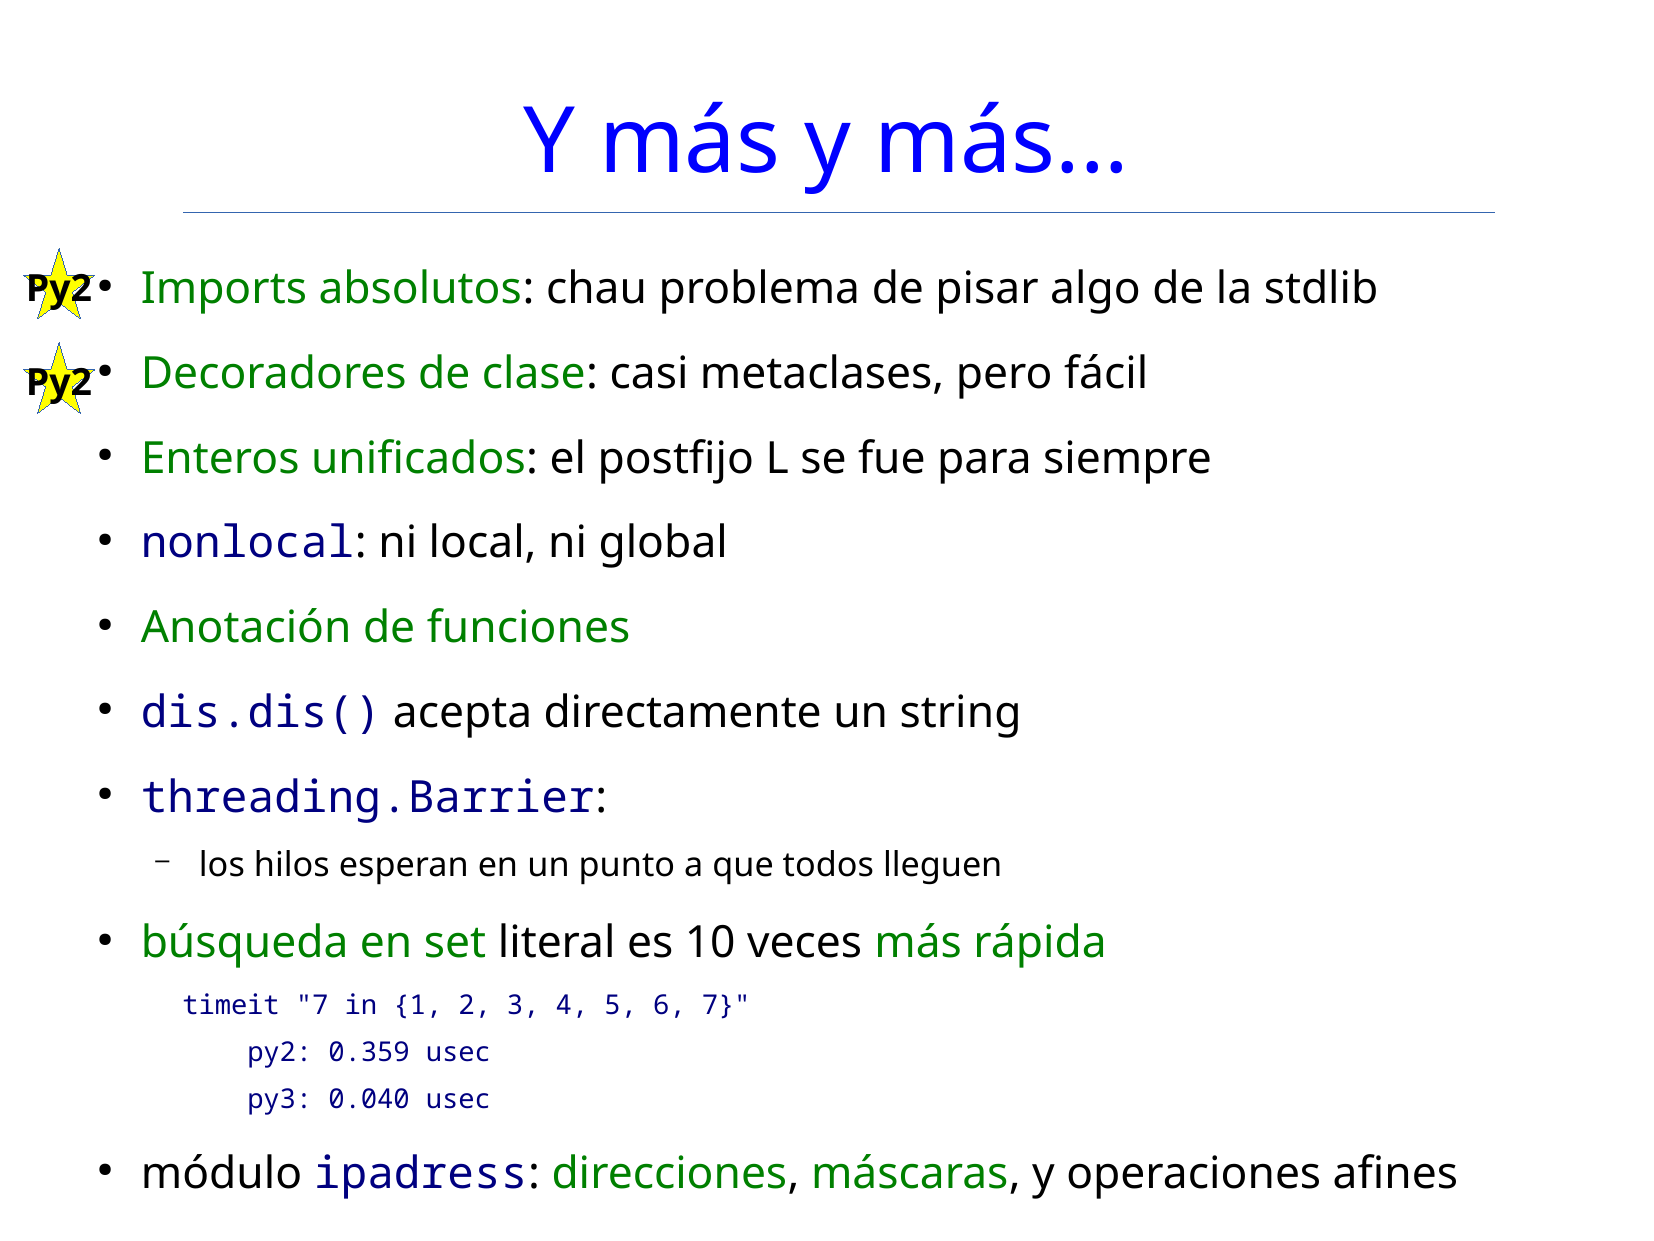

# Y más y más...
Py2
Imports absolutos: chau problema de pisar algo de la stdlib
Decoradores de clase: casi metaclases, pero fácil
Enteros unificados: el postfijo L se fue para siempre
nonlocal: ni local, ni global
Anotación de funciones
dis.dis() acepta directamente un string
threading.Barrier:
los hilos esperan en un punto a que todos lleguen
búsqueda en set literal es 10 veces más rápida
timeit "7 in {1, 2, 3, 4, 5, 6, 7}"
 py2: 0.359 usec
 py3: 0.040 usec
módulo ipadress: direcciones, máscaras, y operaciones afines
Py2